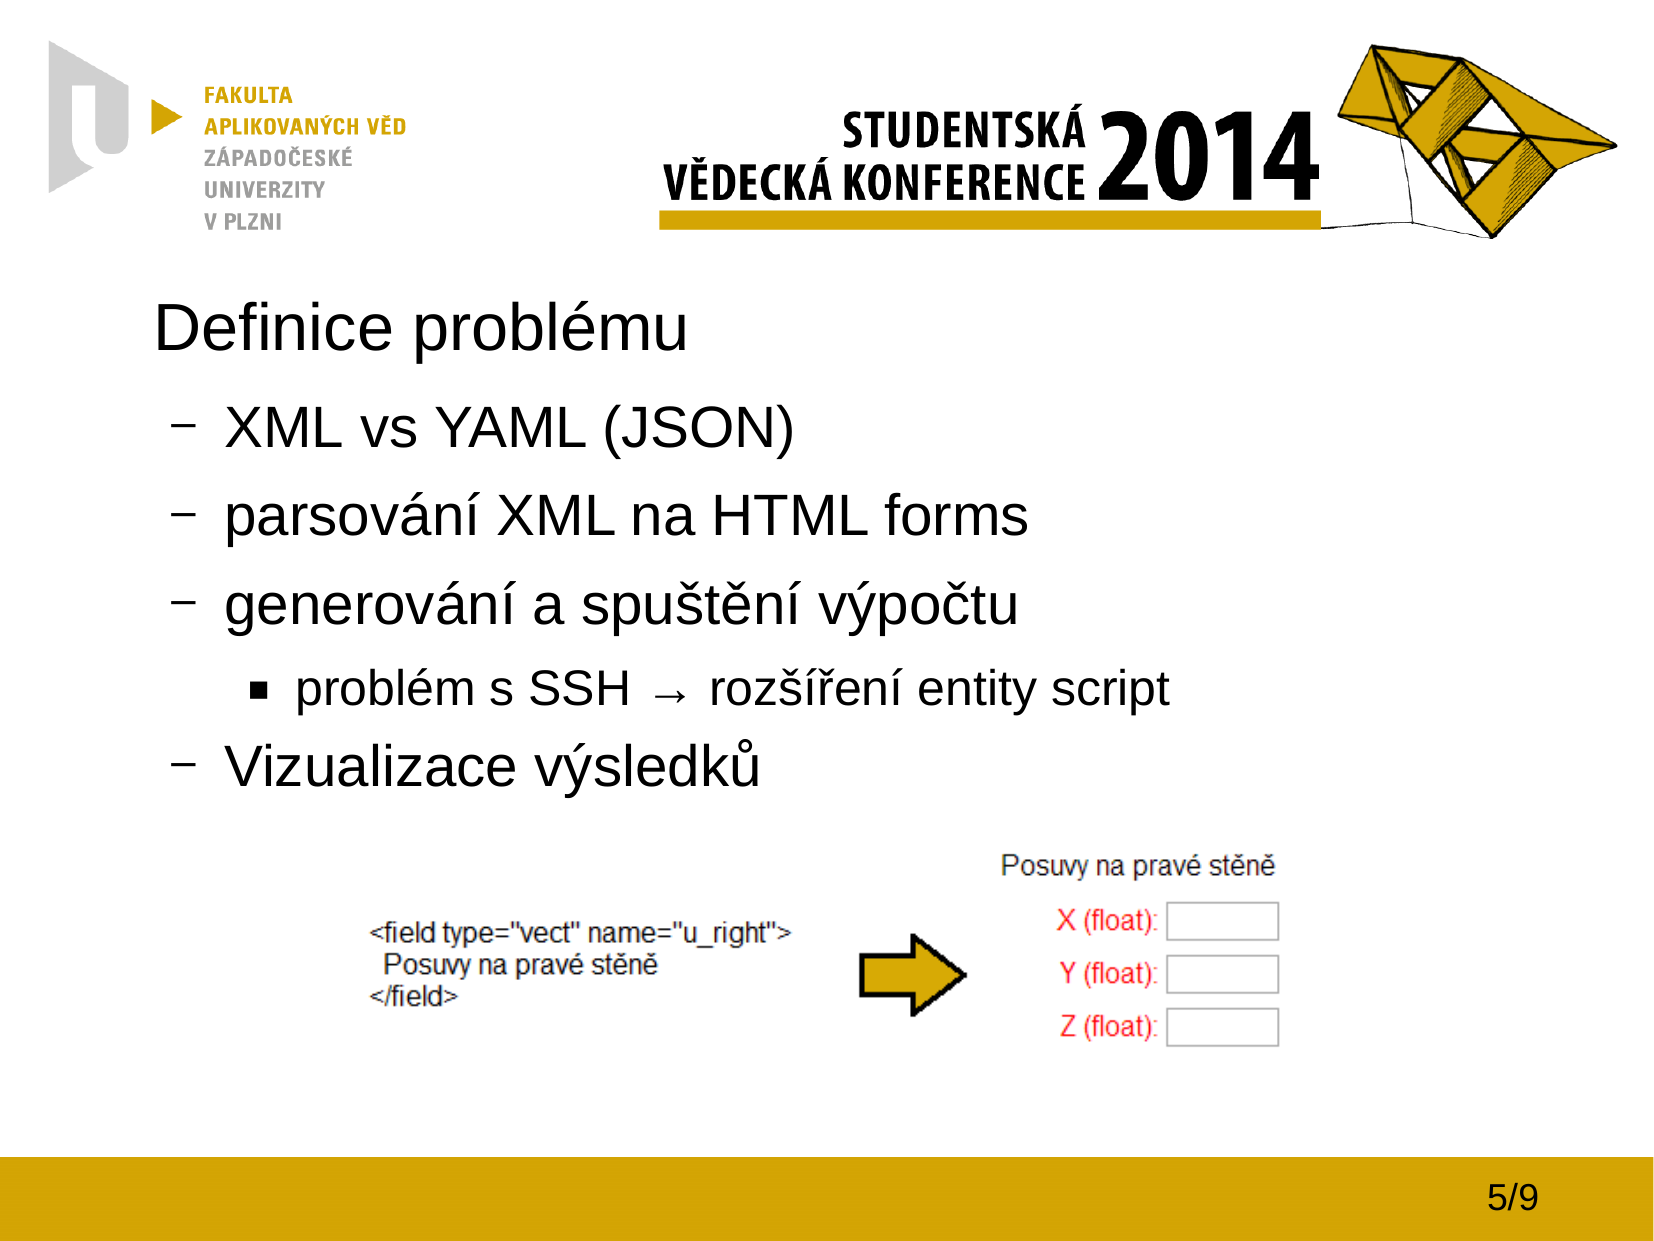

# Definice problému
XML vs YAML (JSON)
parsování XML na HTML forms
generování a spuštění výpočtu
problém s SSH → rozšíření entity script
Vizualizace výsledků